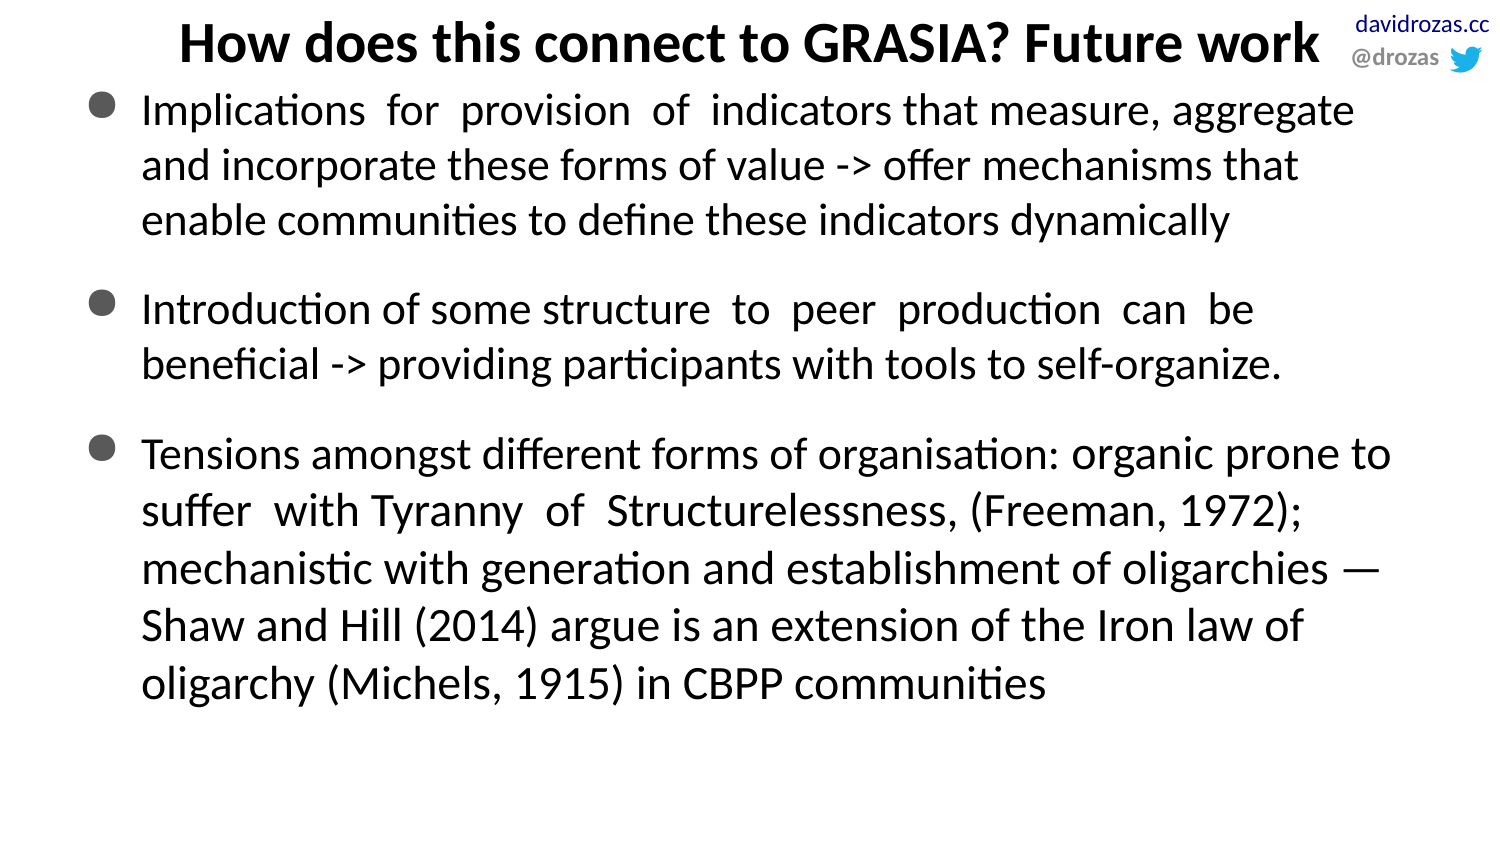

# How does this connect to GRASIA? Future work
davidrozas.cc
@drozas
Implications for provision of indicators that measure, aggregate and incorporate these forms of value -> offer mechanisms that enable communities to define these indicators dynamically
Introduction of some structure to peer production can be beneficial -> providing participants with tools to self-organize.
Tensions amongst different forms of organisation: organic prone to suffer with Tyranny of Structurelessness, (Freeman, 1972); mechanistic with generation and establishment of oligarchies — Shaw and Hill (2014) argue is an extension of the Iron law of oligarchy (Michels, 1915) in CBPP communities